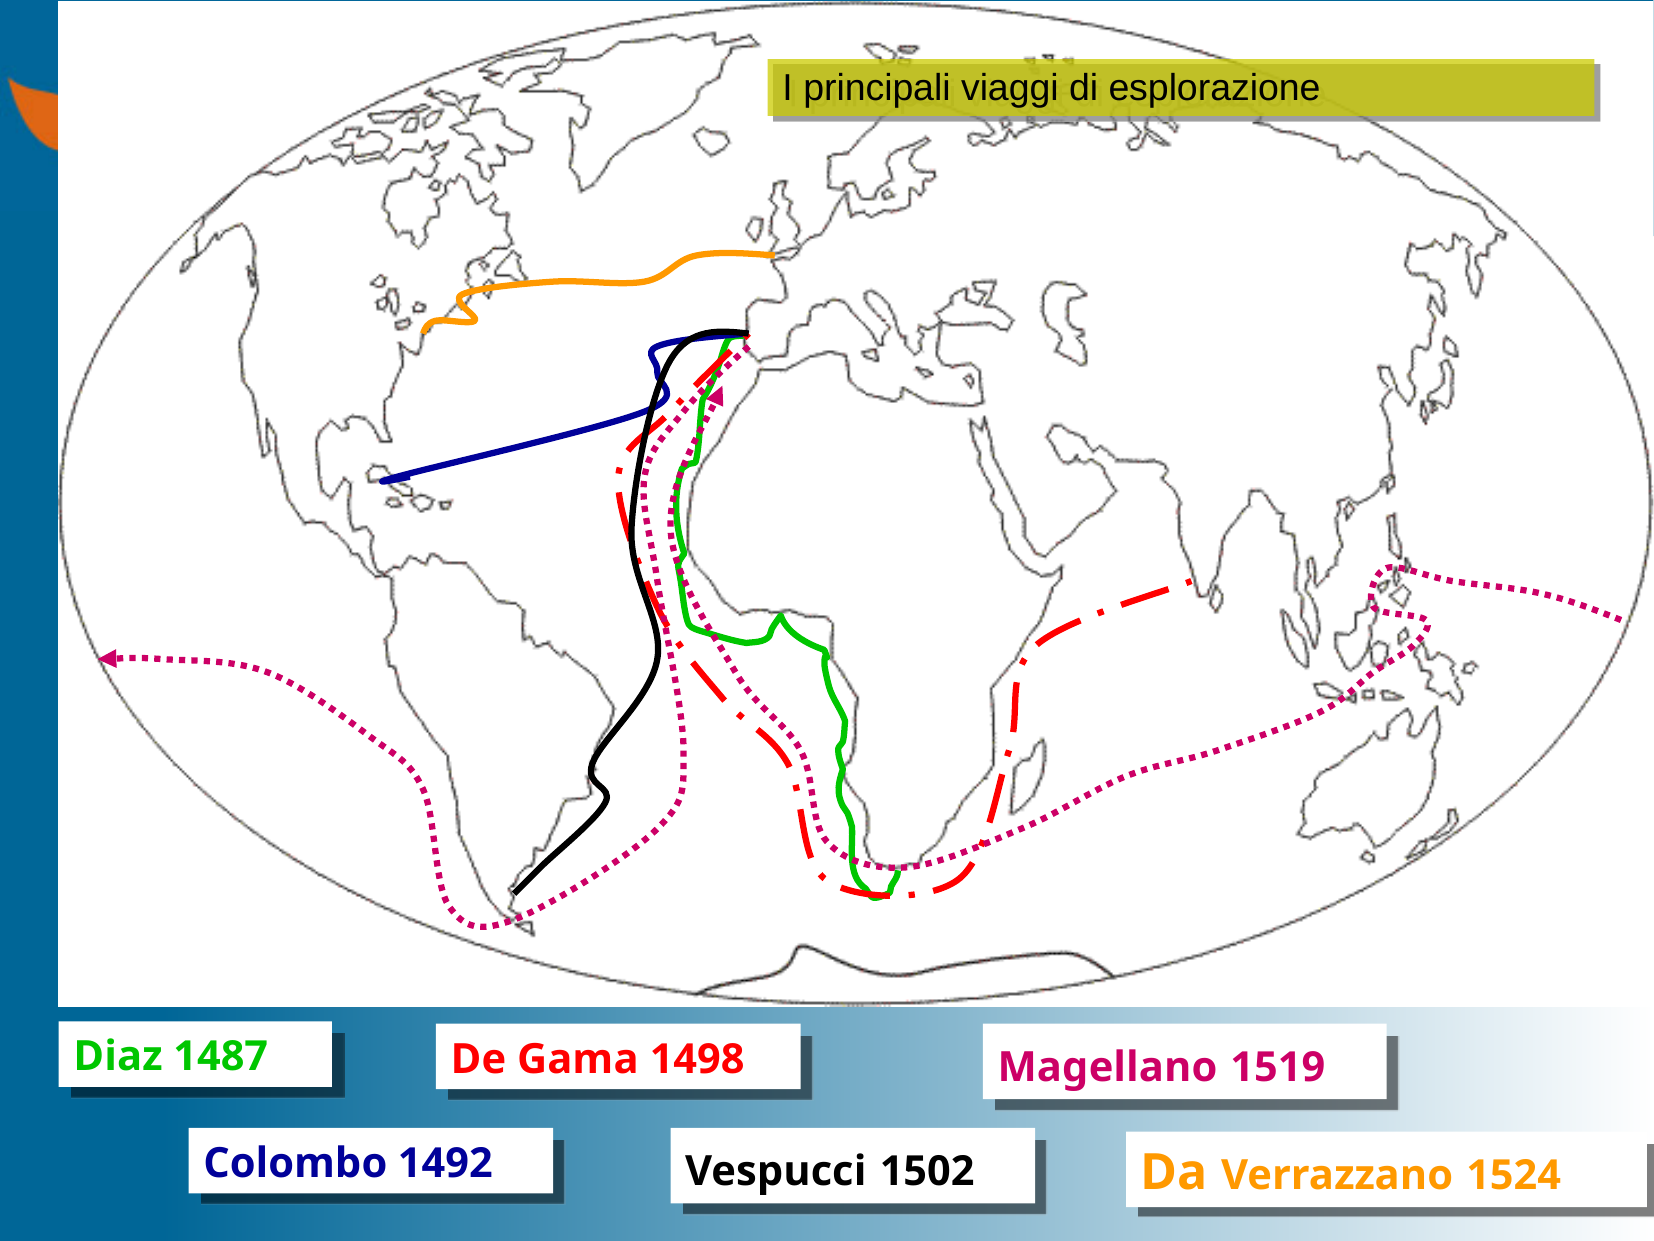

I principali viaggi di esplorazione
Diaz 1487
De Gama 1498
Magellano 1519
Colombo 1492
Vespucci 1502
Da Verrazzano 1524